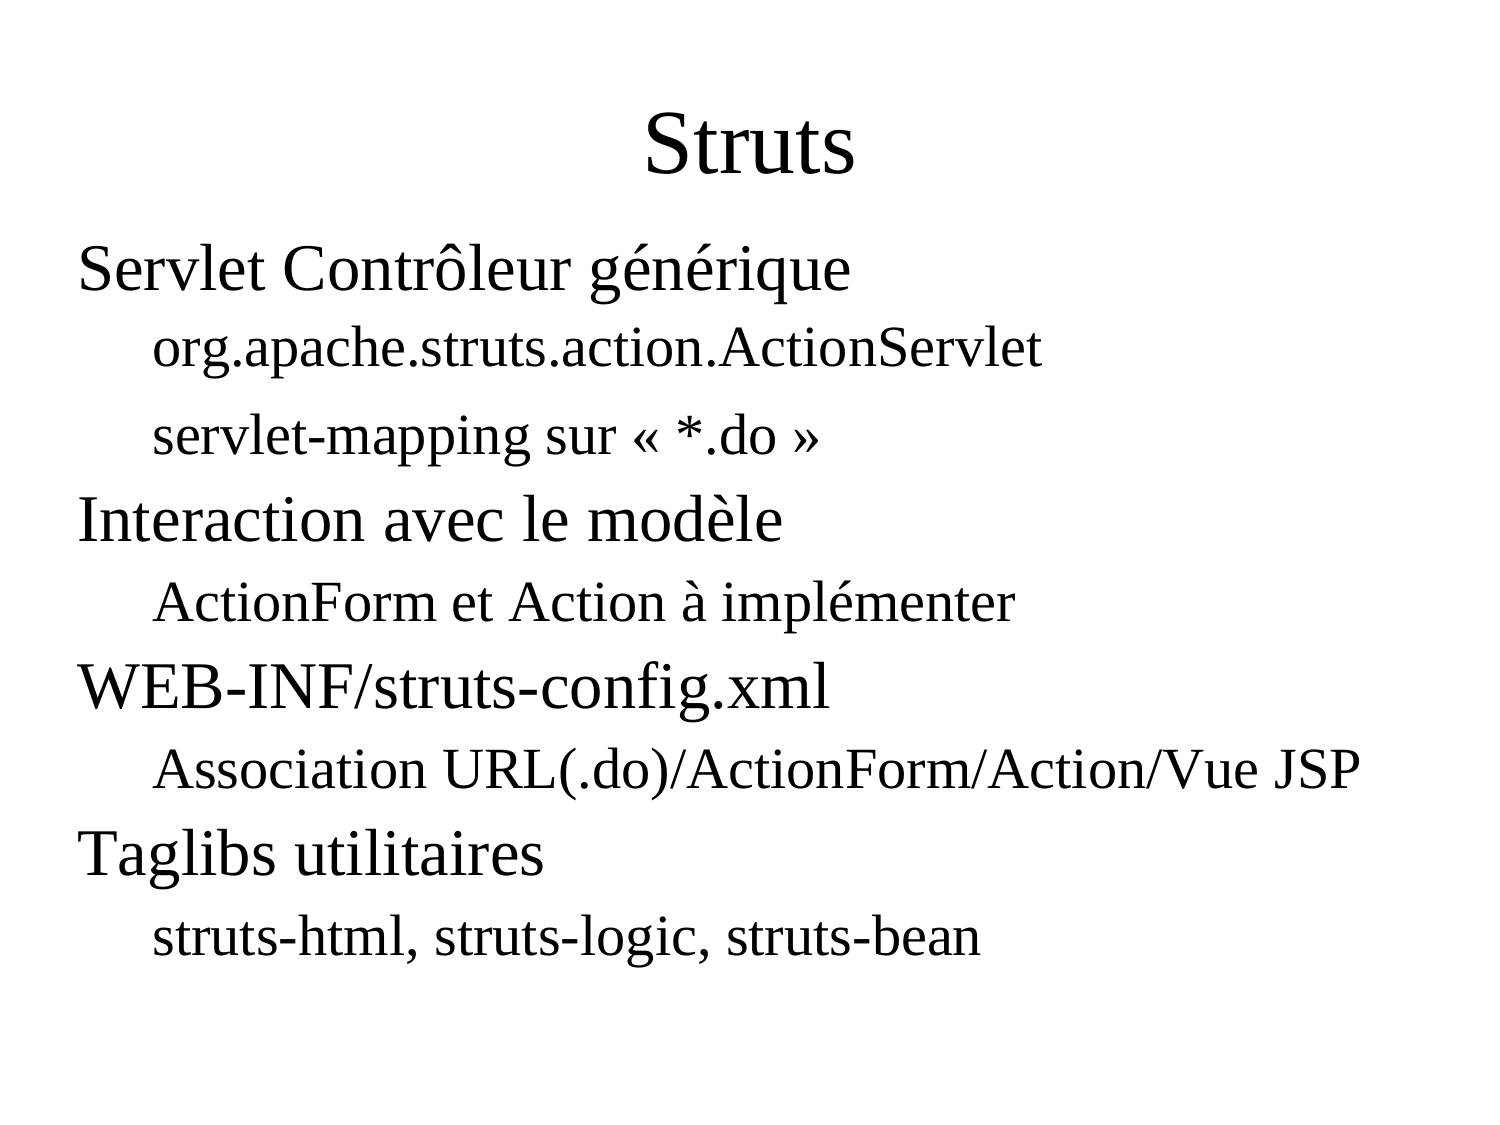

Struts
Servlet Contrôleur générique
org.apache.struts.action.ActionServlet
servlet-mapping sur « *.do »
Interaction avec le modèle
ActionForm et Action à implémenter
WEB-INF/struts-config.xml
Association URL(.do)/ActionForm/Action/Vue JSP
Taglibs utilitaires
struts-html, struts-logic, struts-bean